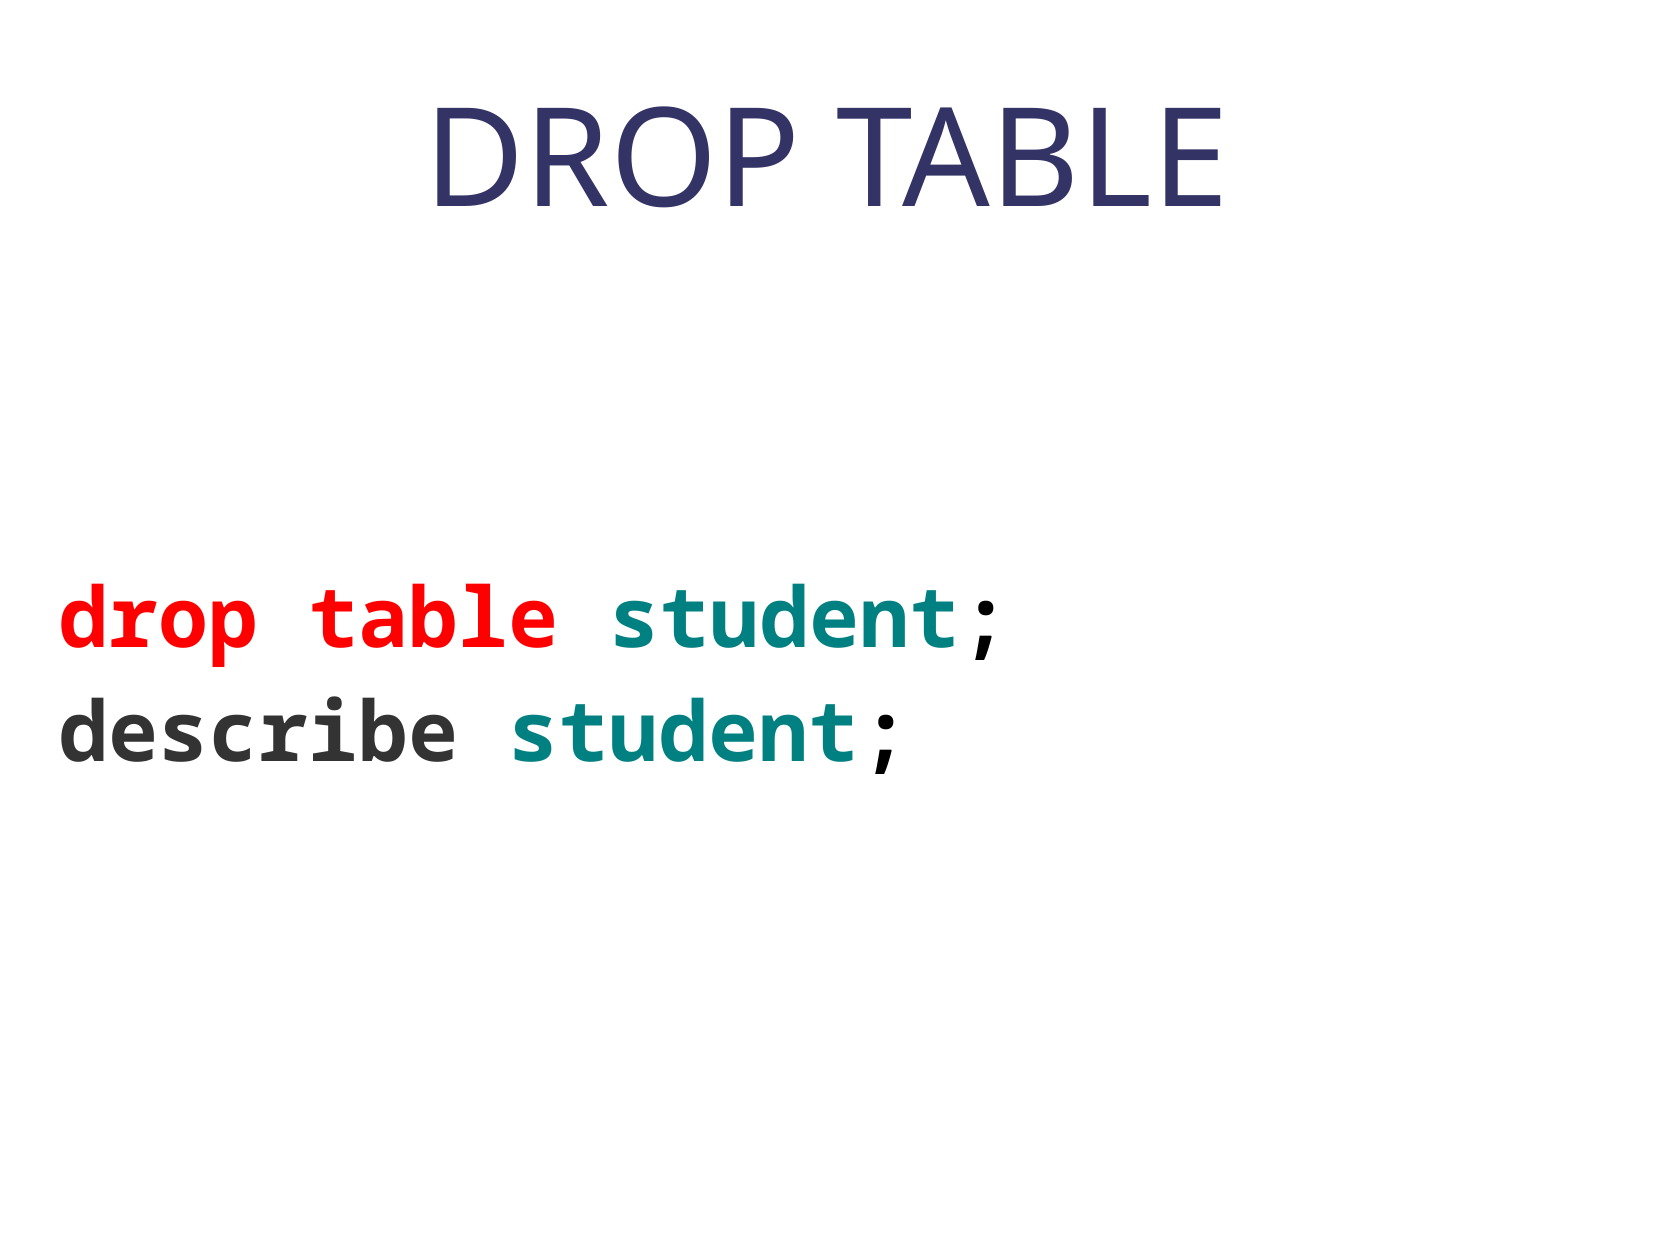

# DROP TABLE
drop table student;
describe student;